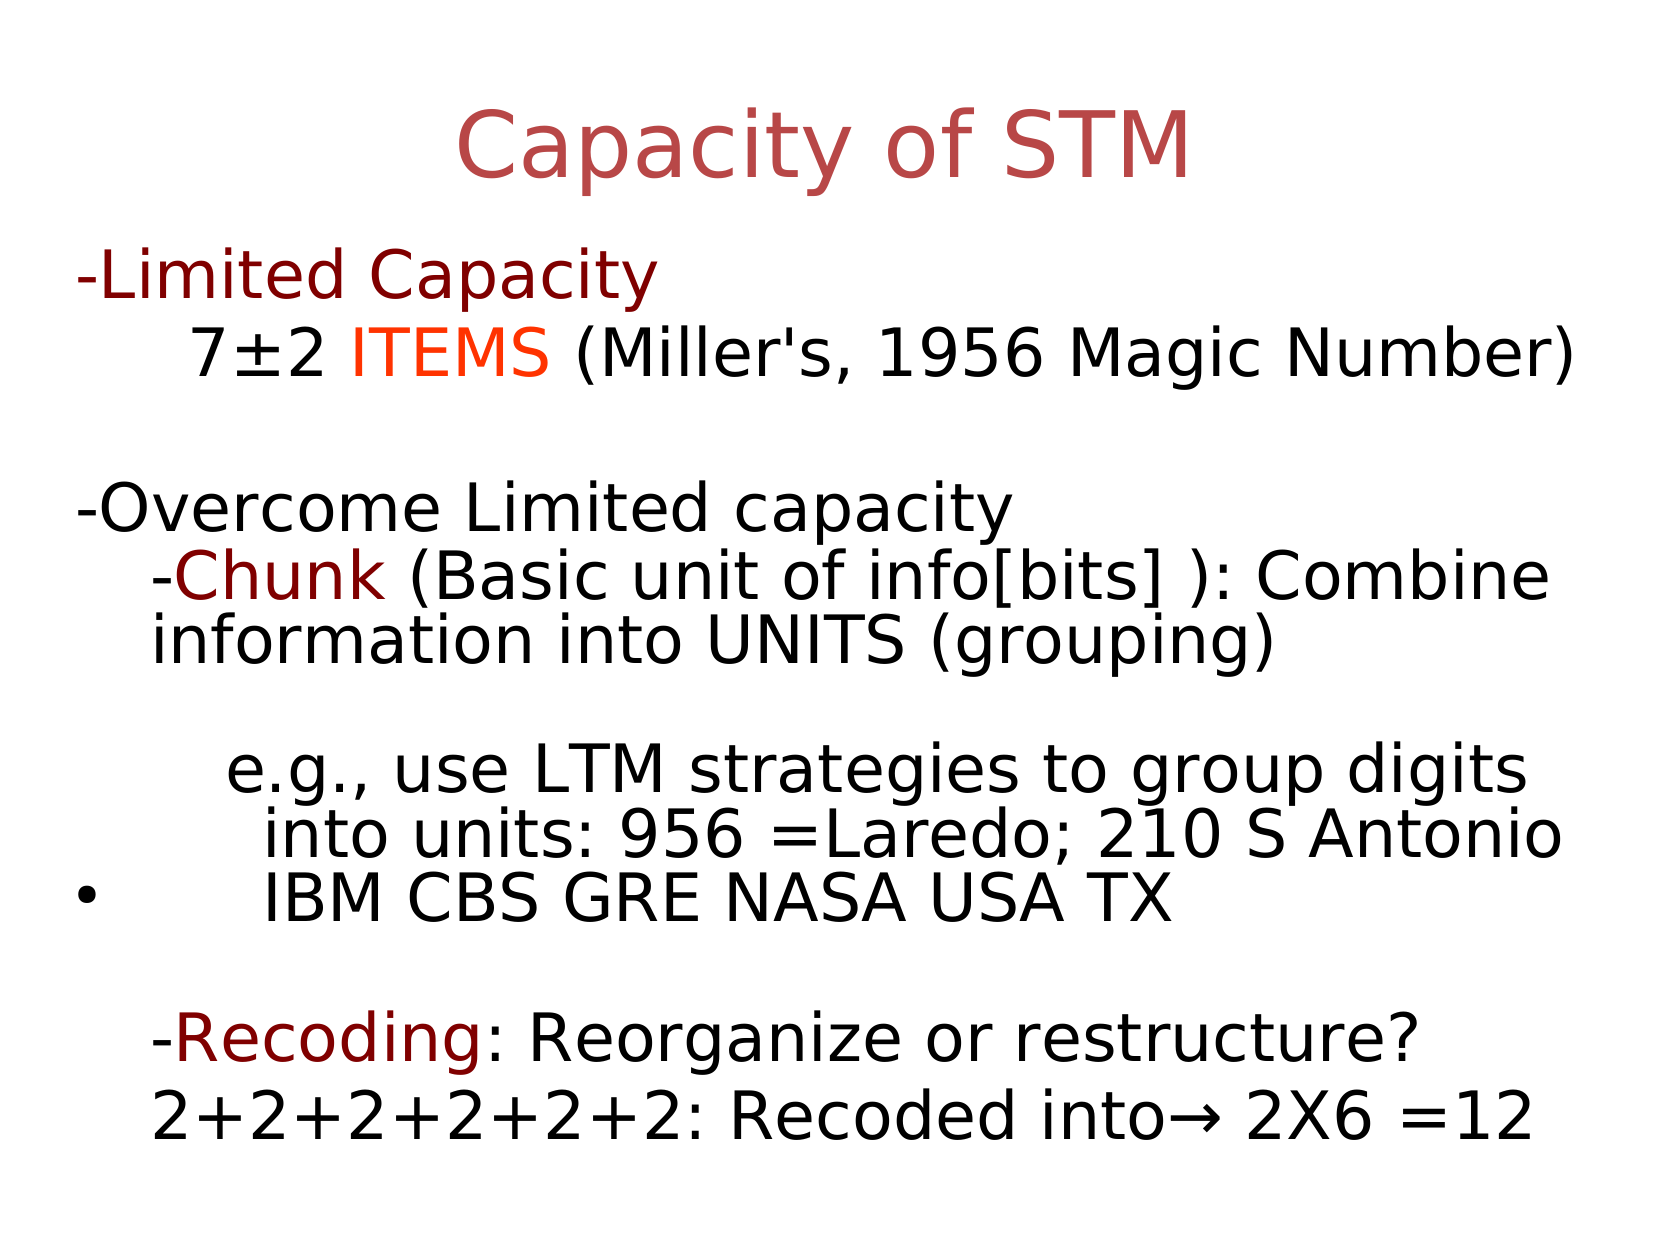

# Capacity of STM
-Limited Capacity
			7±2 ITEMS (Miller's, 1956 Magic Number)
-Overcome Limited capacity
		-Chunk (Basic unit of info[bits] ): Combine 				information into UNITS (grouping)
				e.g., use LTM strategies to group digits
					into units: 956 =Laredo; 210 S Antonio
					IBM CBS GRE NASA USA	TX
	-Recoding: Reorganize or restructure?
	2+2+2+2+2+2: Recoded into→ 2X6 =12